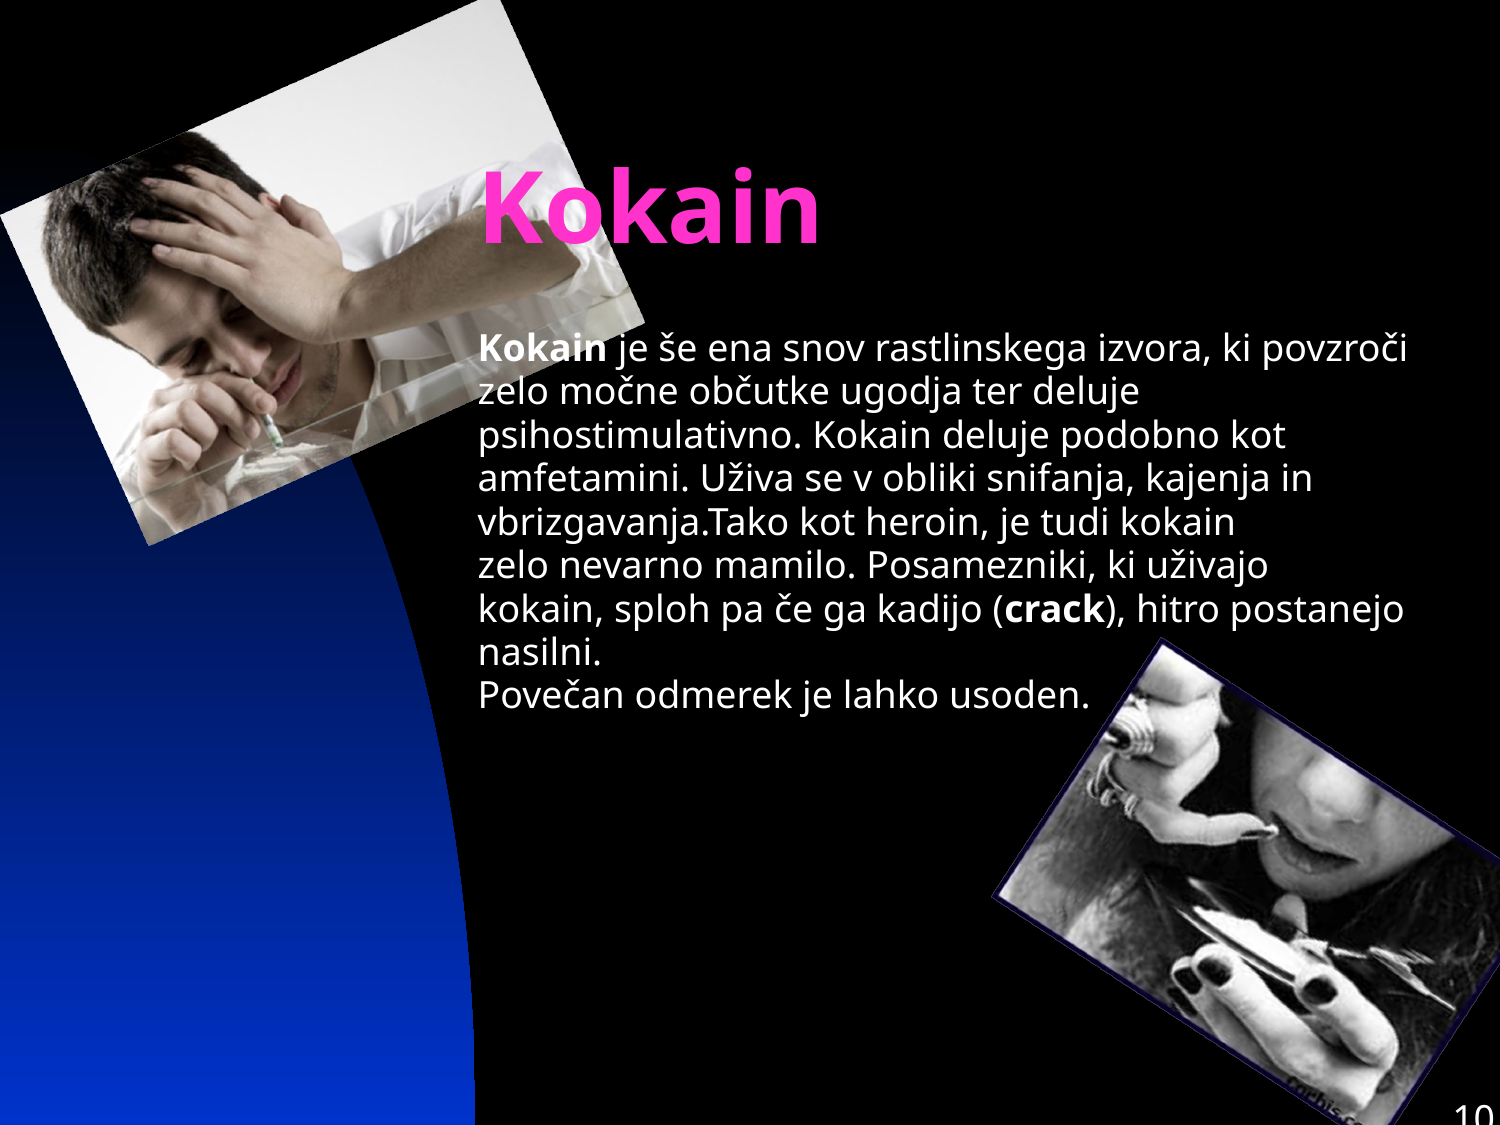

# Kokain
Kokain je še ena snov rastlinskega izvora, ki povzroči
zelo močne občutke ugodja ter deluje
psihostimulativno. Kokain deluje podobno kot
amfetamini. Uživa se v obliki snifanja, kajenja in
vbrizgavanja.Tako kot heroin, je tudi kokain
zelo nevarno mamilo. Posamezniki, ki uživajo
kokain, sploh pa če ga kadijo (crack), hitro postanejo
nasilni.
Povečan odmerek je lahko usoden.
10.